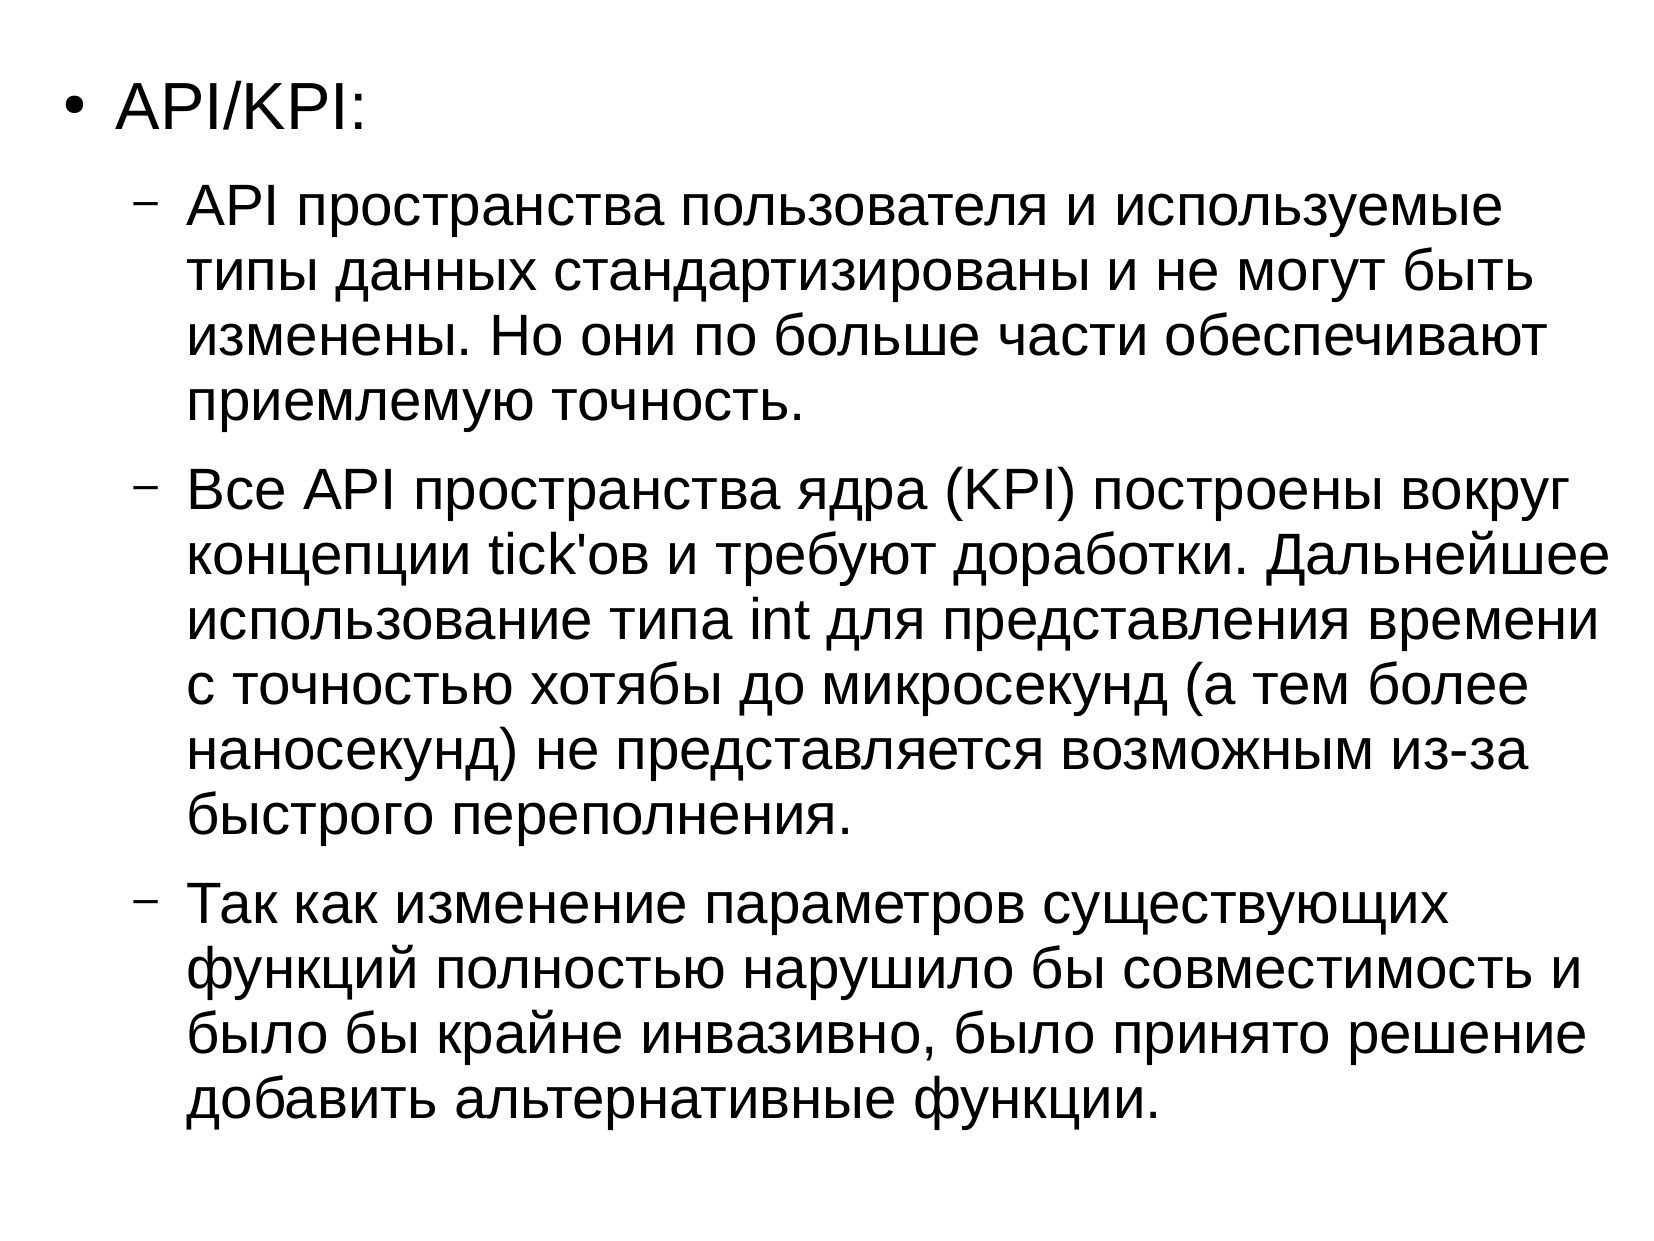

# API/KPI:
API пространства пользователя и используемые типы данных стандартизированы и не могут быть изменены. Но они по больше части обеспечивают приемлемую точность.
Все API пространства ядра (KPI) построены вокруг концепции tick'ов и требуют доработки. Дальнейшее использование типа int для представления времени с точностью хотябы до микросекунд (а тем более наносекунд) не представляется возможным из-за быстрого переполнения.
Так как изменение параметров существующих функций полностью нарушило бы совместимость и было бы крайне инвазивно, было принято решение добавить альтернативные функции.